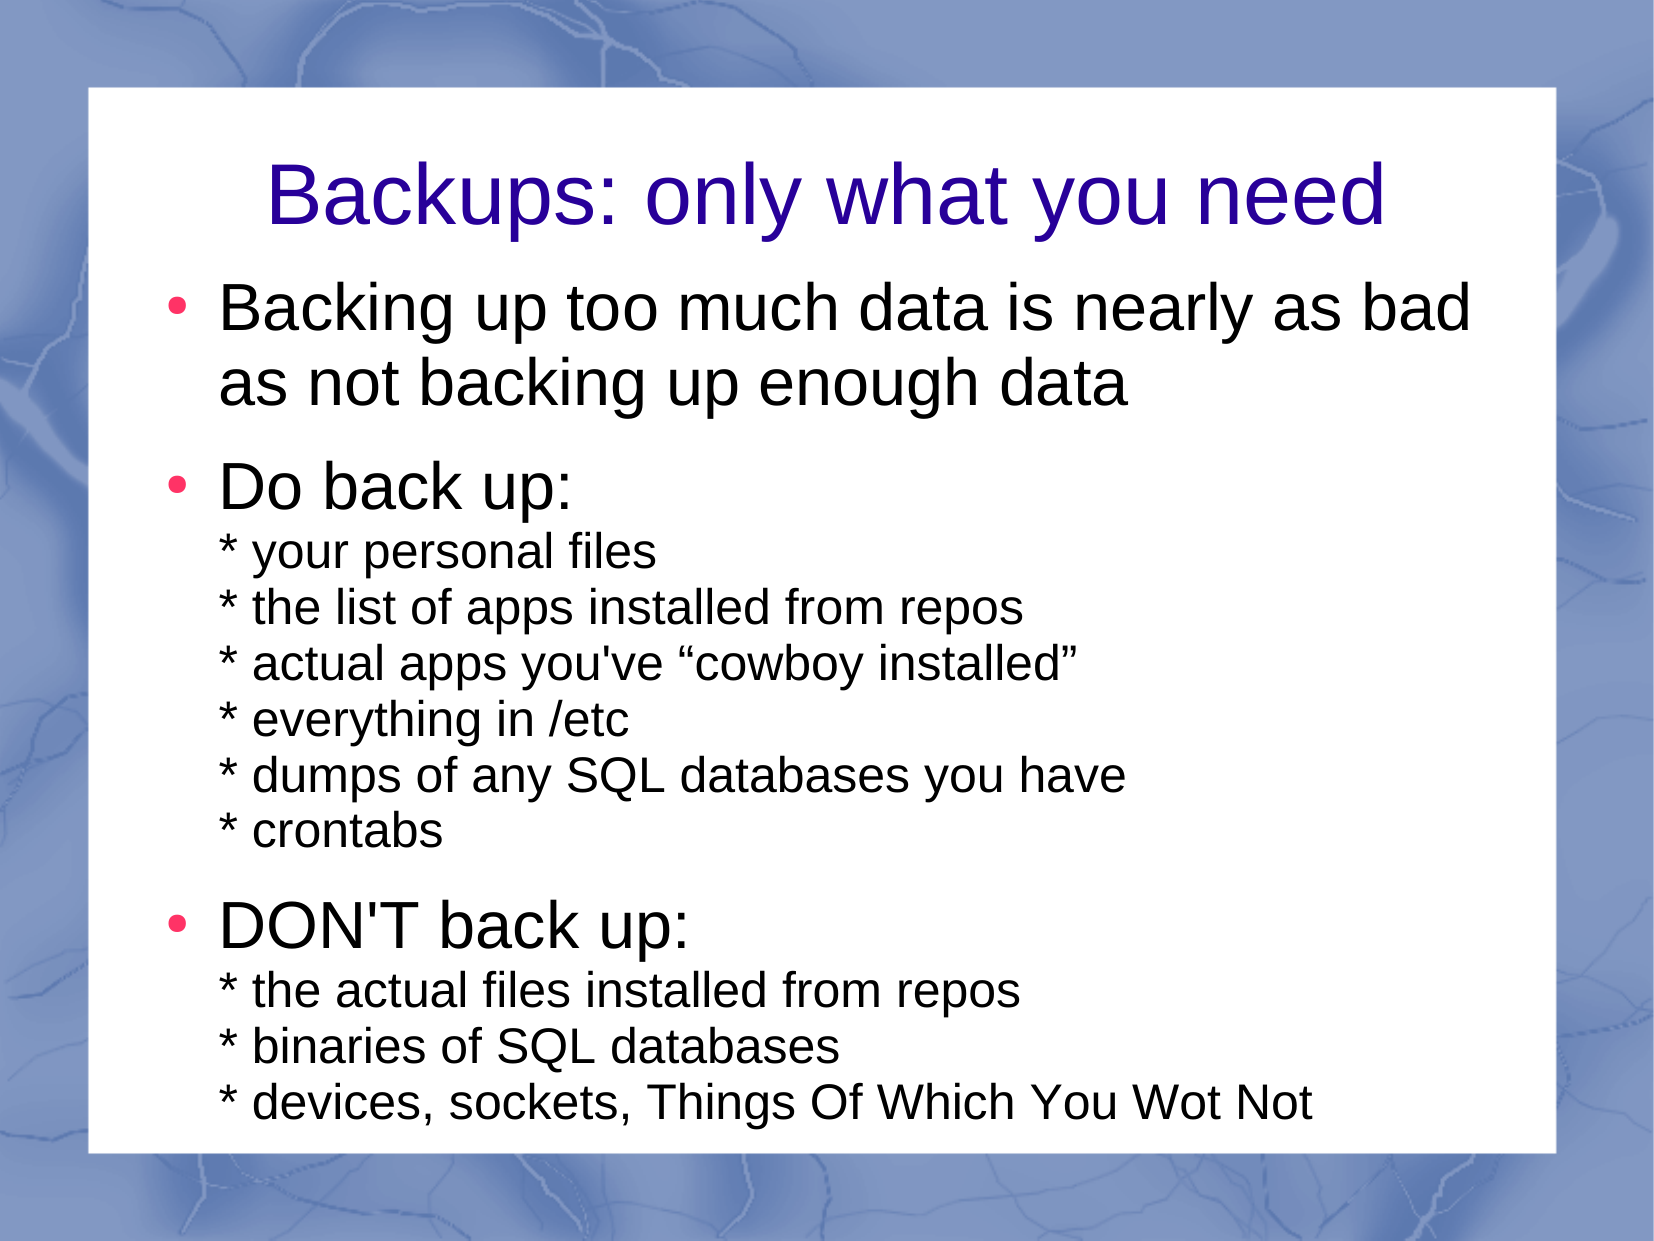

# Backups: only what you need
Backing up too much data is nearly as bad as not backing up enough data
Do back up:
* your personal files
* the list of apps installed from repos
* actual apps you've “cowboy installed”
* everything in /etc
* dumps of any SQL databases you have
* crontabs
DON'T back up:
* the actual files installed from repos
* binaries of SQL databases
* devices, sockets, Things Of Which You Wot Not